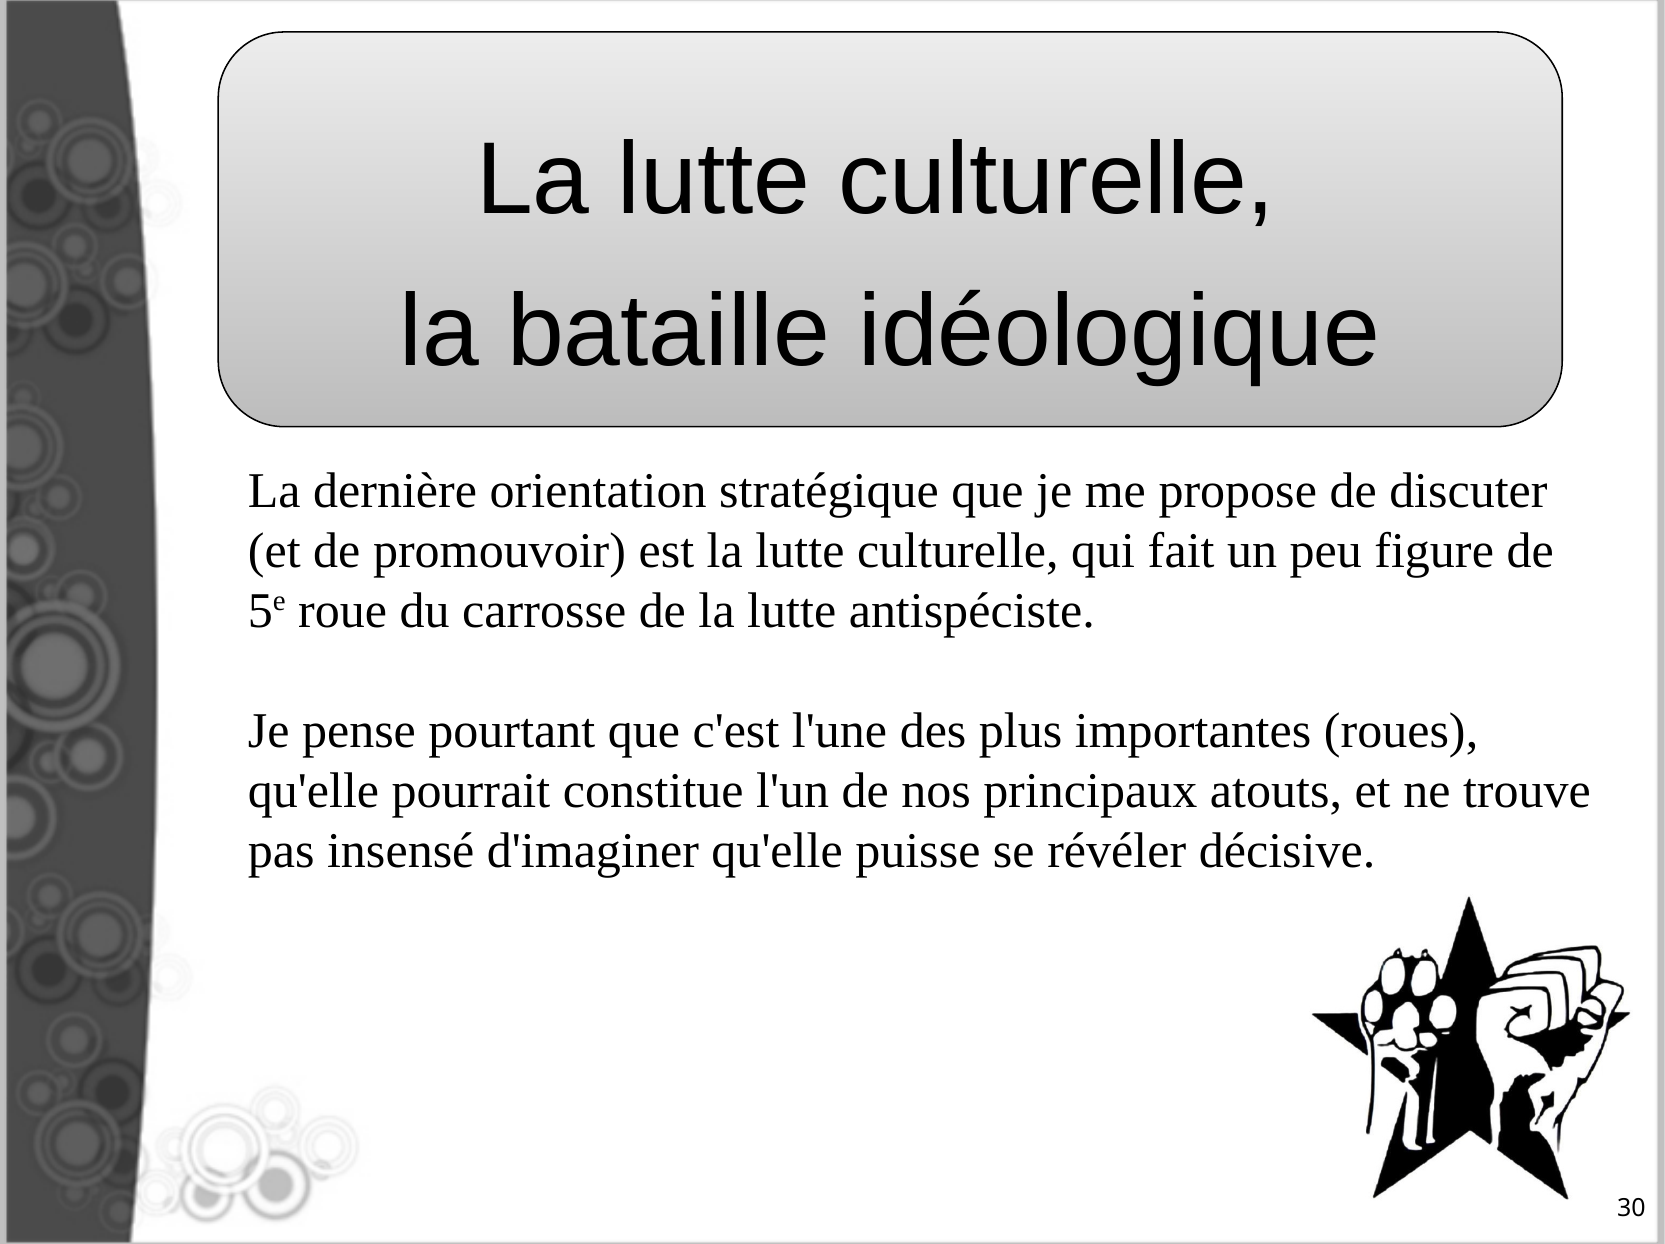

La lutte culturelle,
la bataille idéologique
La dernière orientation stratégique que je me propose de discuter
(et de promouvoir) est la lutte culturelle, qui fait un peu figure de
5e roue du carrosse de la lutte antispéciste.
Je pense pourtant que c'est l'une des plus importantes (roues), qu'elle pourrait constitue l'un de nos principaux atouts, et ne trouve pas insensé d'imaginer qu'elle puisse se révéler décisive.